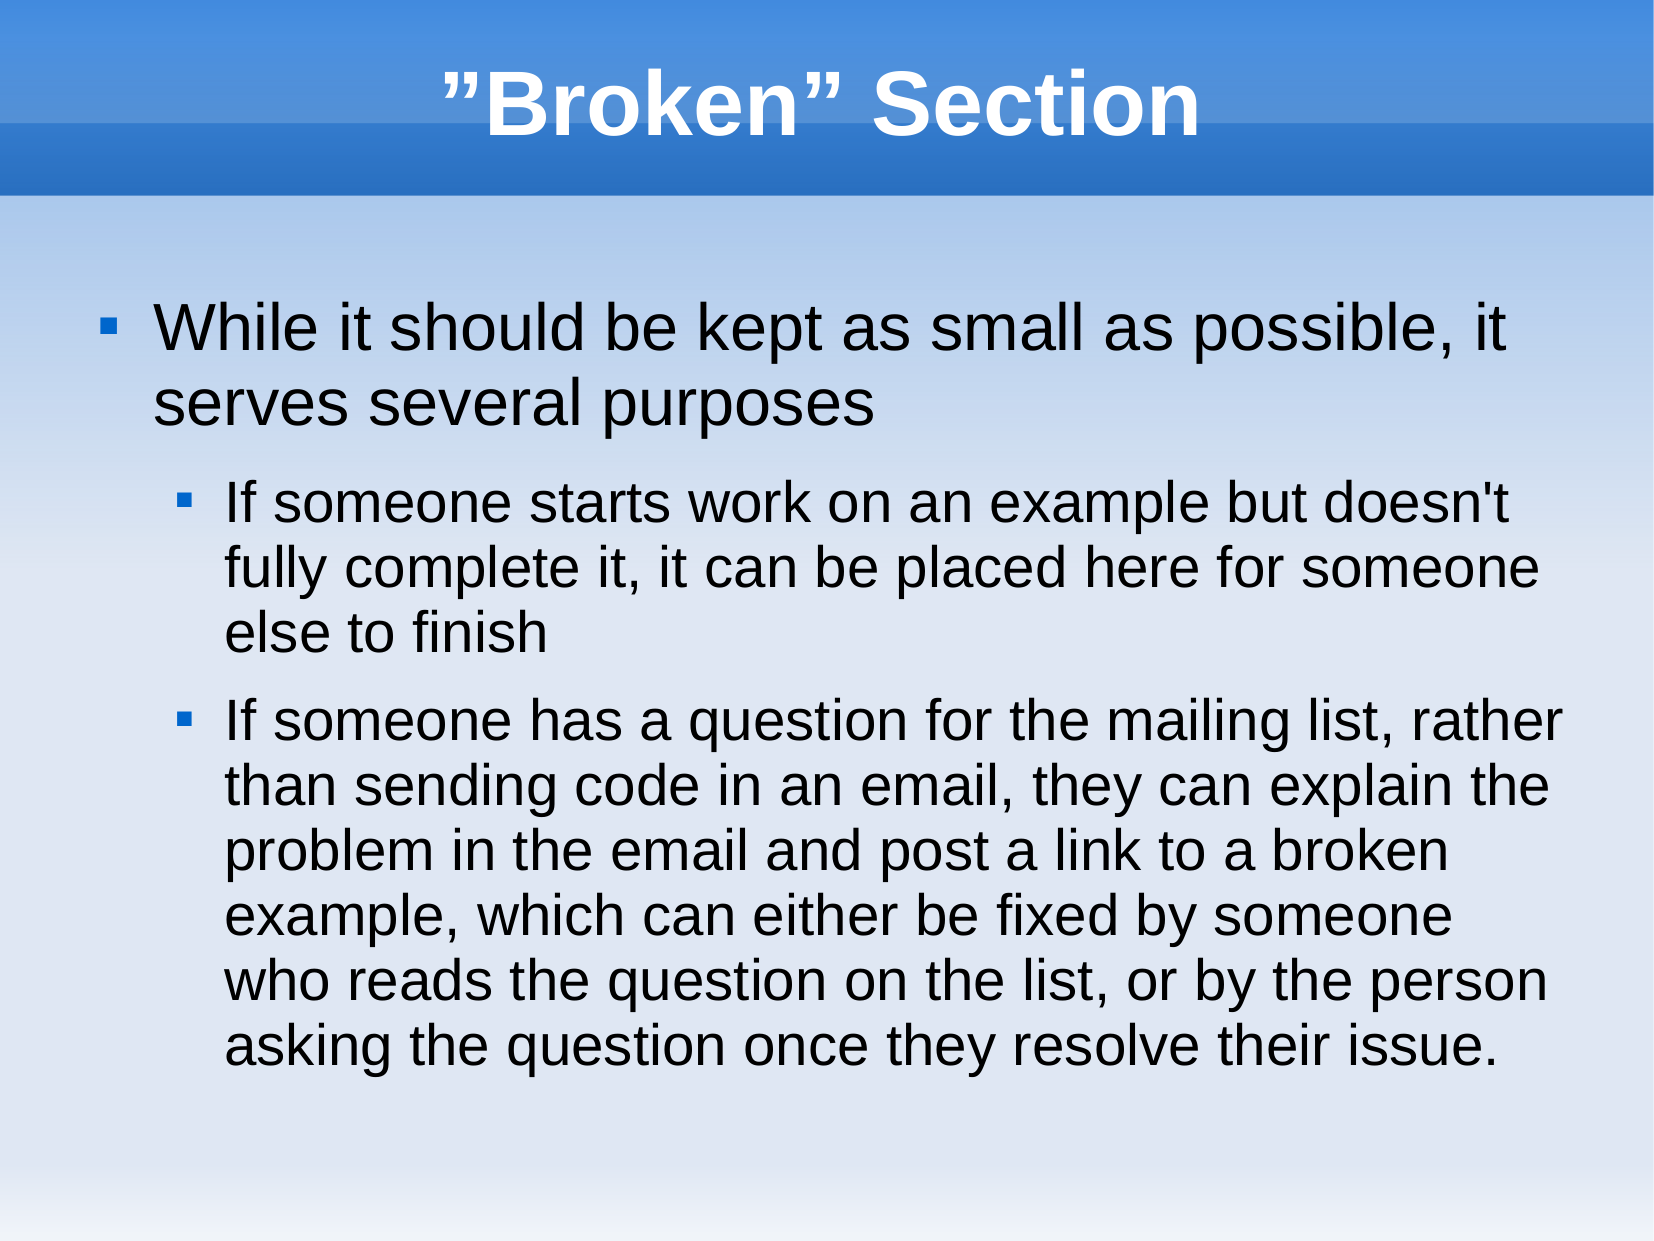

# ”Broken” Section
While it should be kept as small as possible, it serves several purposes
If someone starts work on an example but doesn't fully complete it, it can be placed here for someone else to finish
If someone has a question for the mailing list, rather than sending code in an email, they can explain the problem in the email and post a link to a broken example, which can either be fixed by someone who reads the question on the list, or by the person asking the question once they resolve their issue.